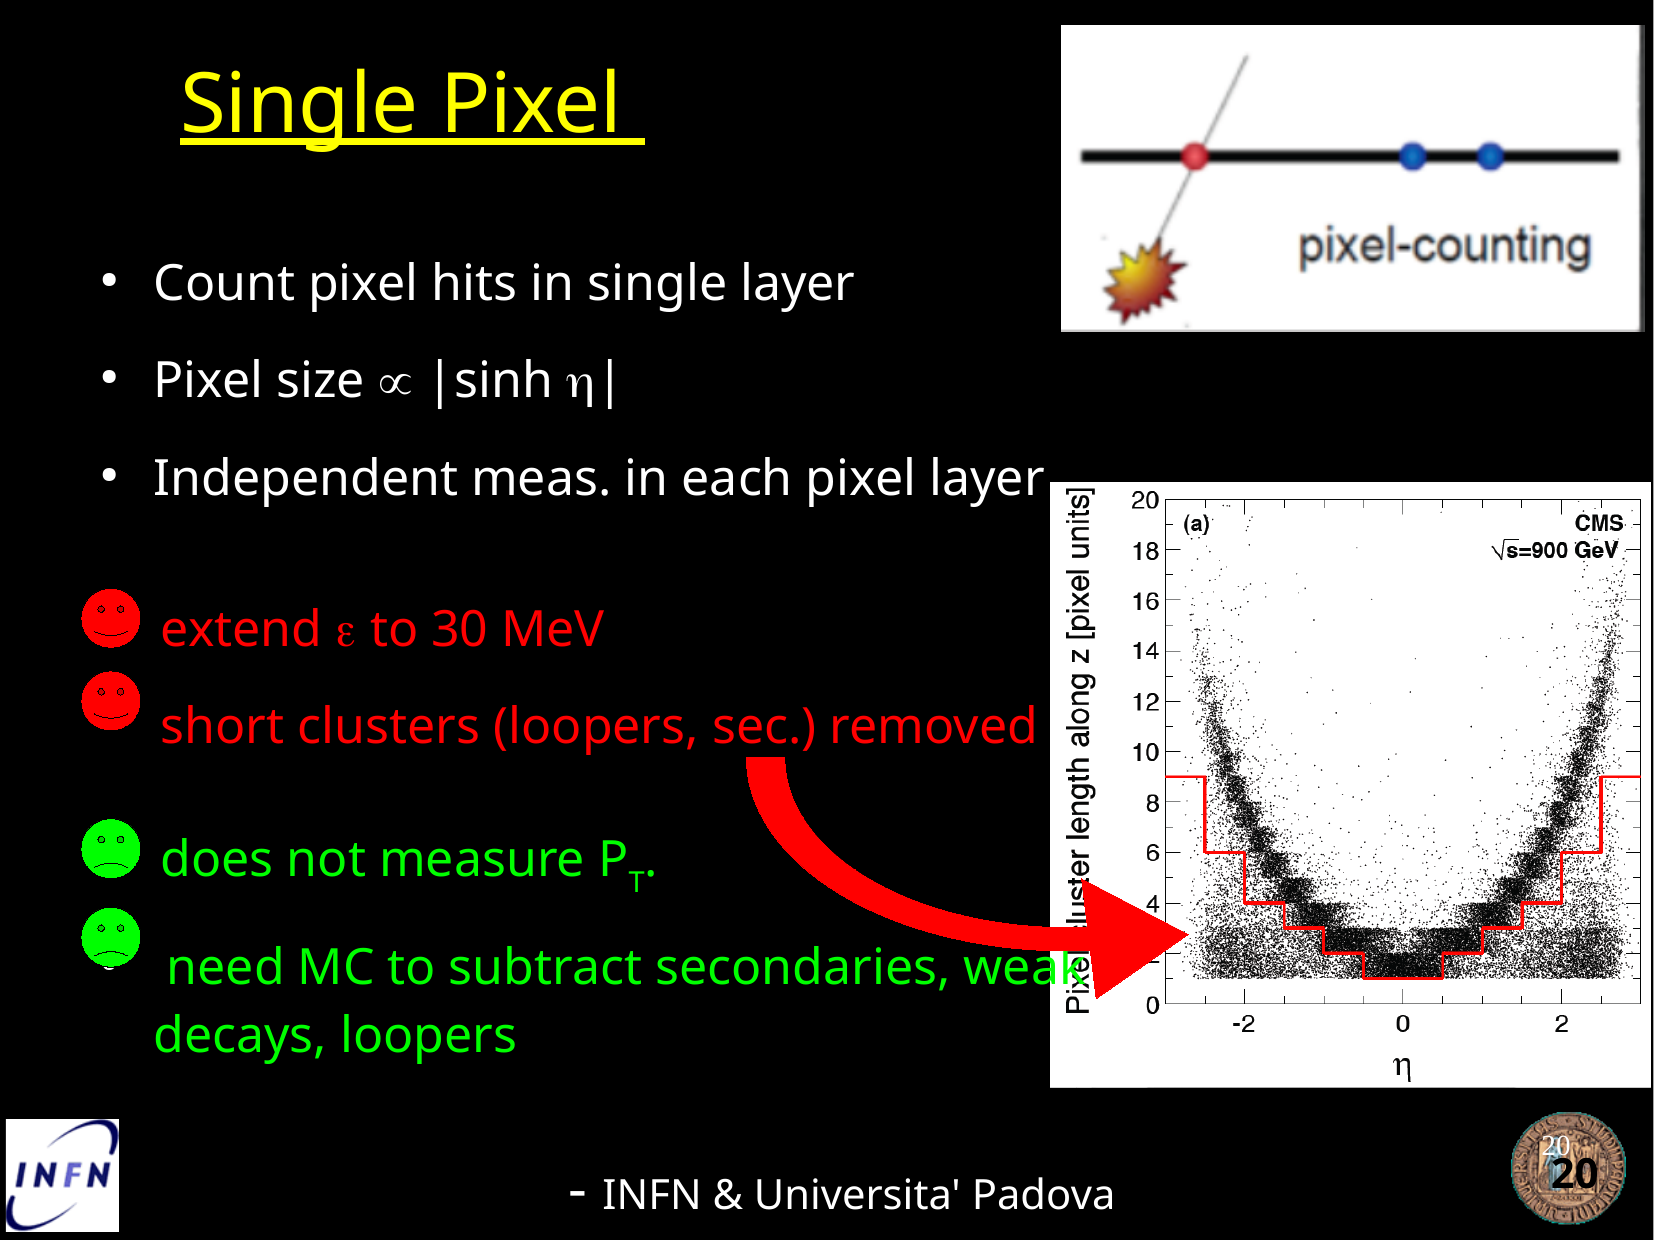

# Single Pixel
Count pixel hits in single layer
Pixel size µ |sinh h|
Independent meas. in each pixel layer
 extend e to 30 MeV
 short clusters (loopers, sec.) removed
 does not measure PT.
 need MC to subtract secondaries, weak decays, loopers
20